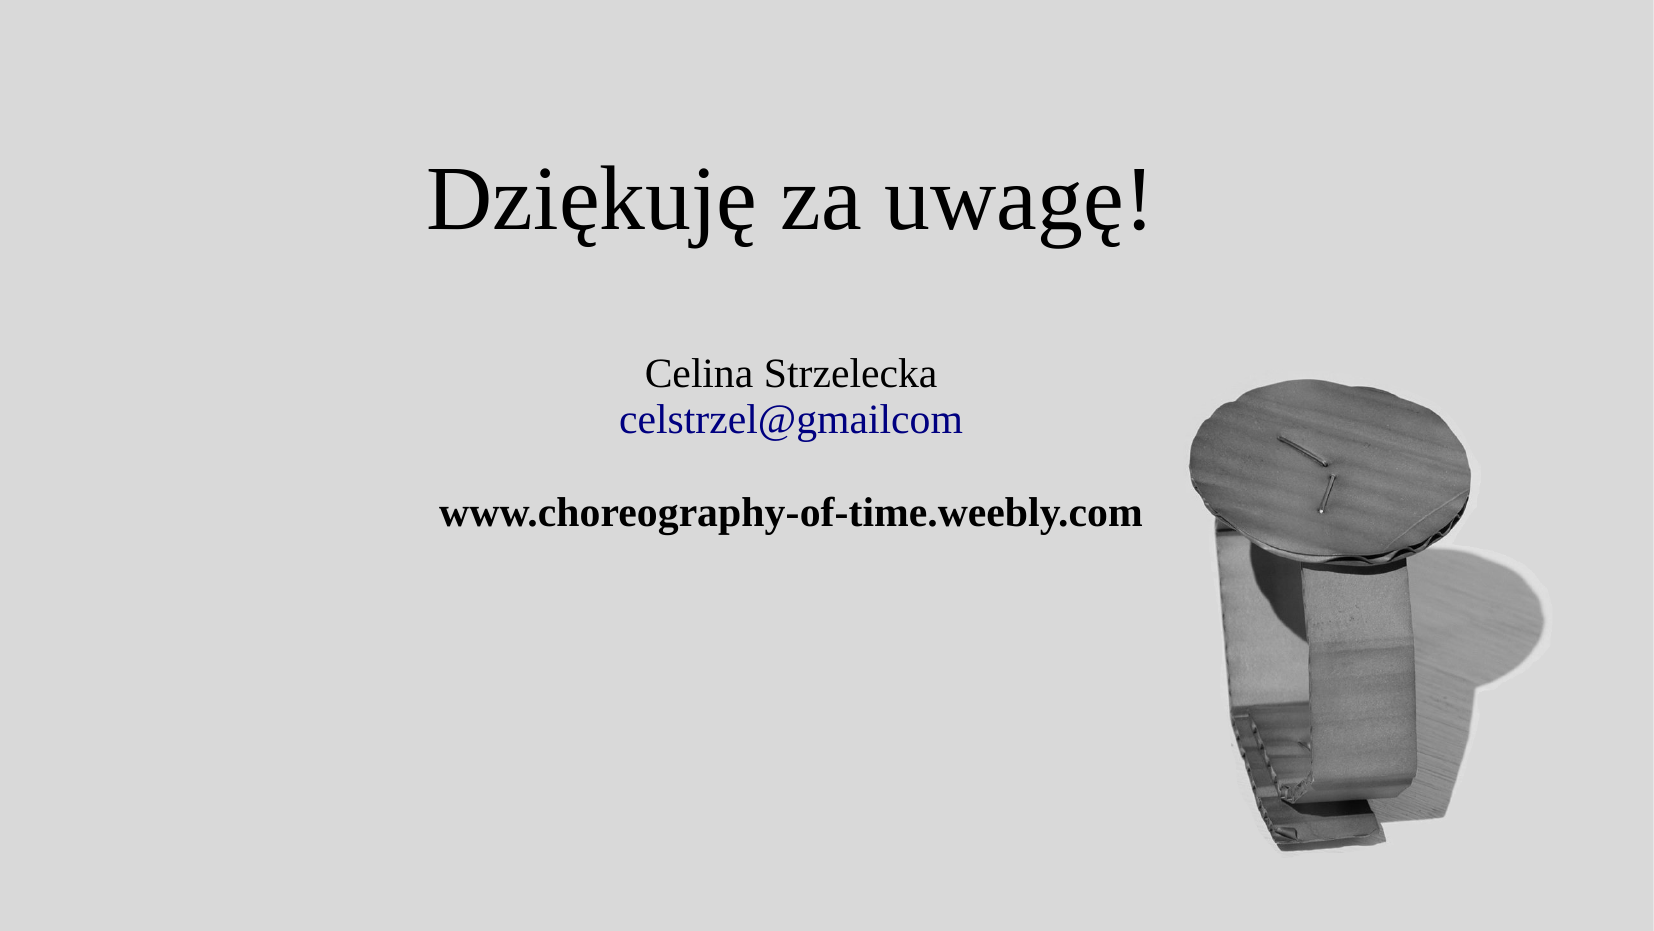

# Dziękuję za uwagę! Celina Strzelecka celstrzel@gmailcom www.choreography-of-time.weebly.com